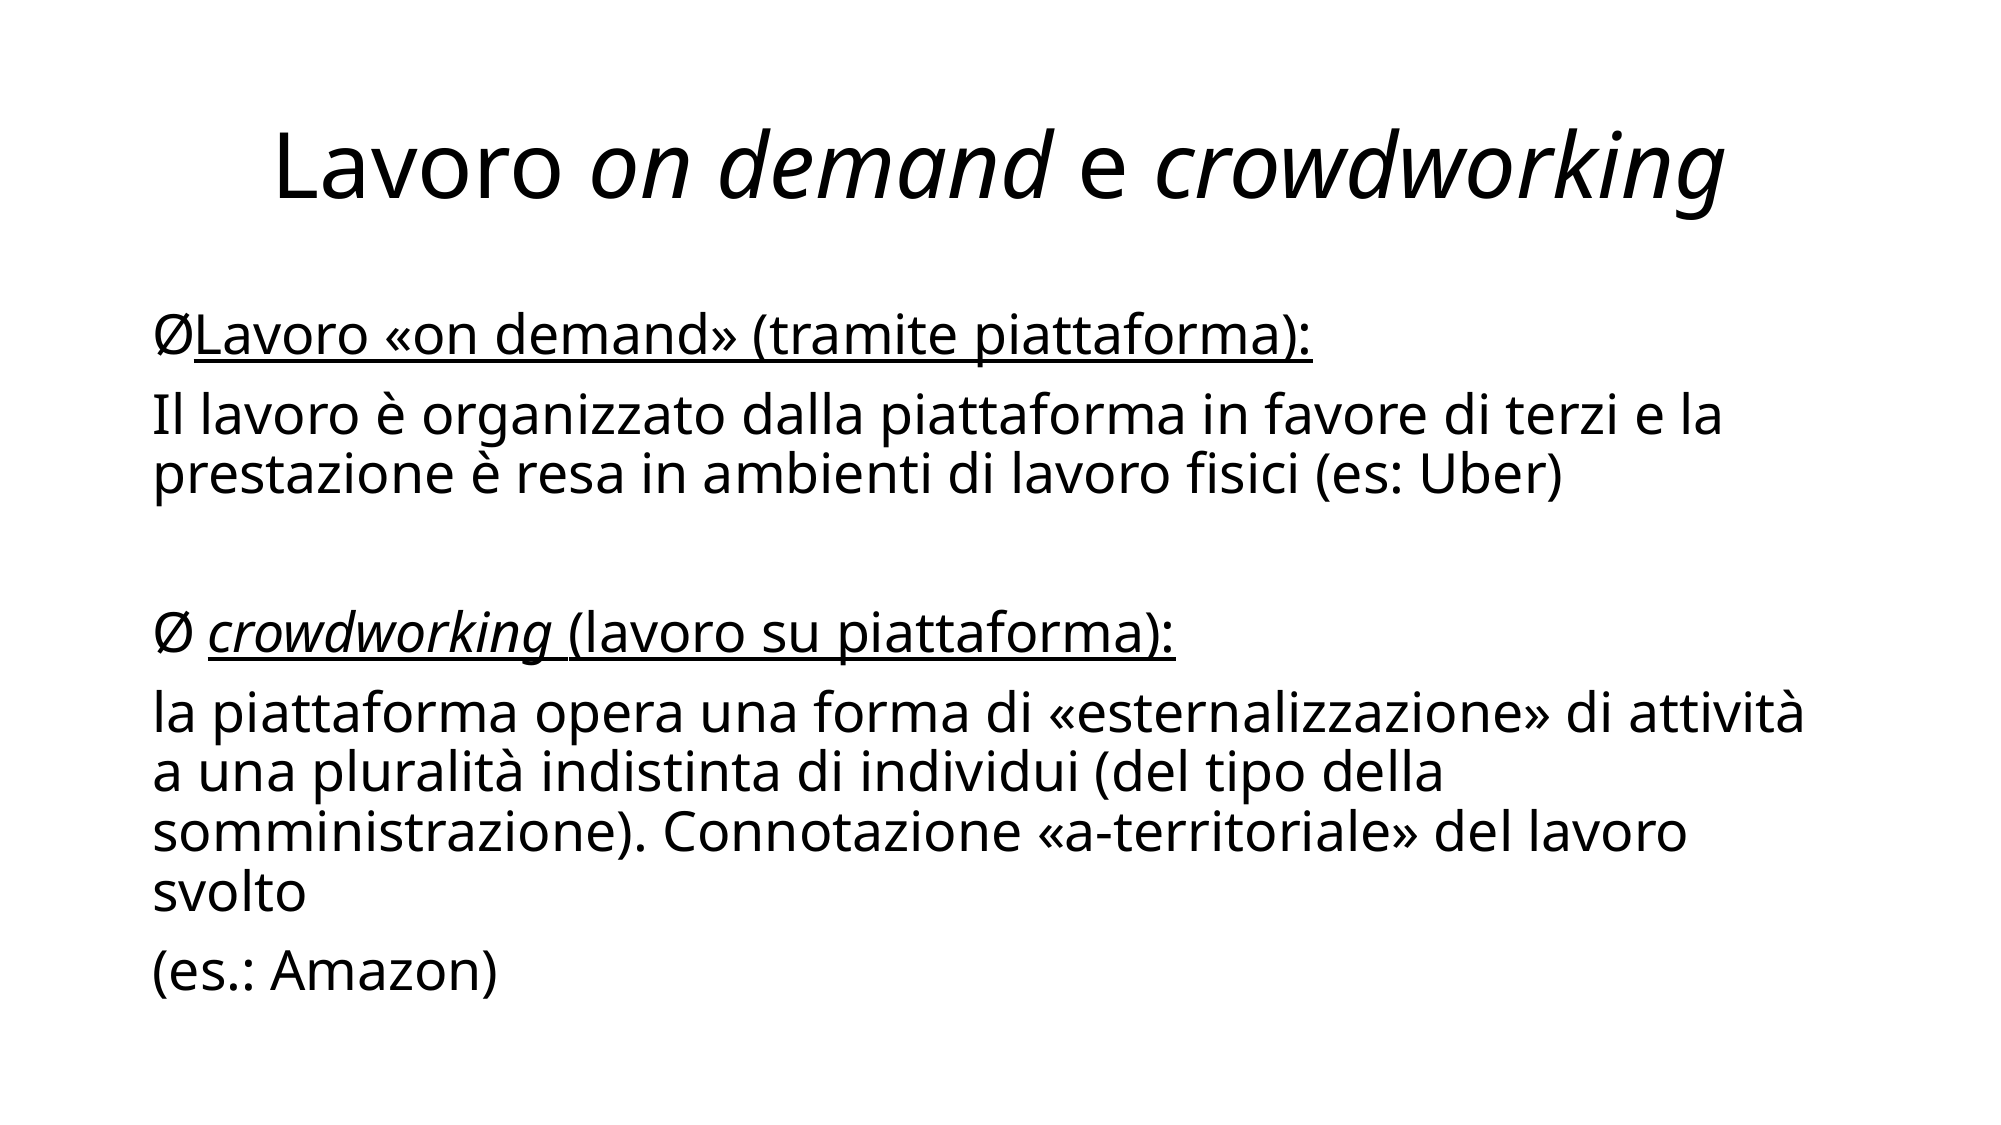

# Lavoro on demand e crowdworking
Lavoro «on demand» (tramite piattaforma):
Il lavoro è organizzato dalla piattaforma in favore di terzi e la prestazione è resa in ambienti di lavoro fisici (es: Uber)
 crowdworking (lavoro su piattaforma):
la piattaforma opera una forma di «esternalizzazione» di attività a una pluralità indistinta di individui (del tipo della somministrazione). Connotazione «a-territoriale» del lavoro svolto
(es.: Amazon)